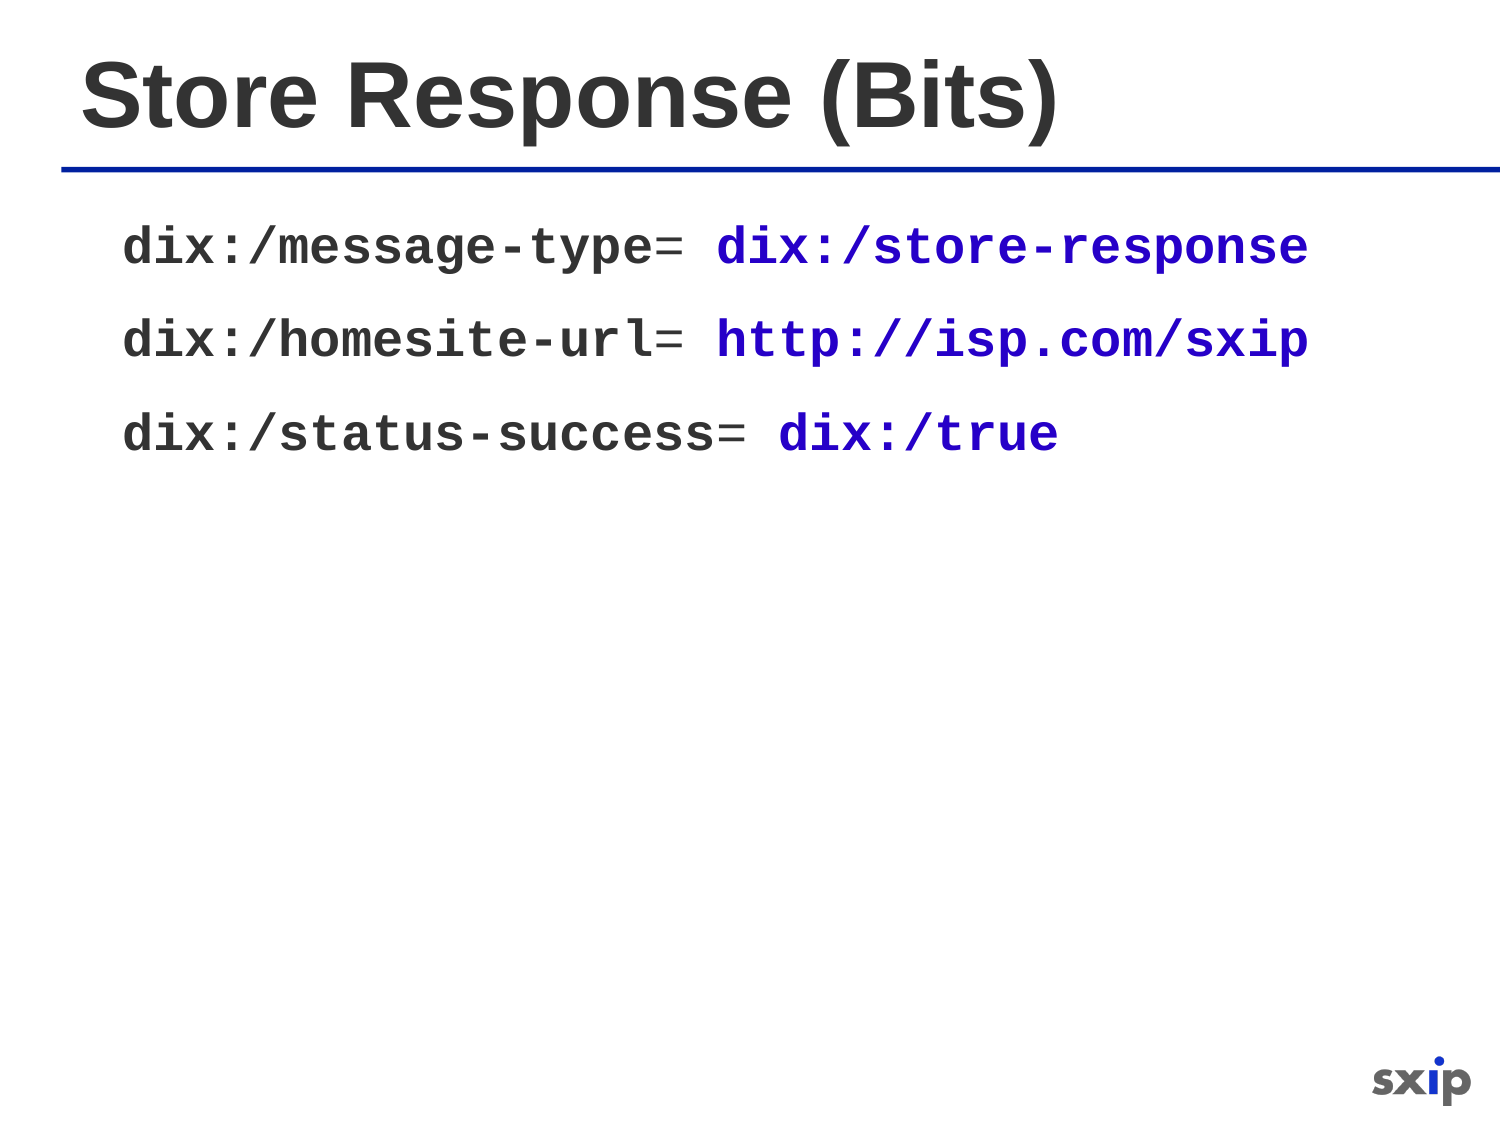

# Store Response (Bits)
dix:/message-type= dix:/store-response
dix:/homesite-url= http://isp.com/sxip
dix:/status-success= dix:/true